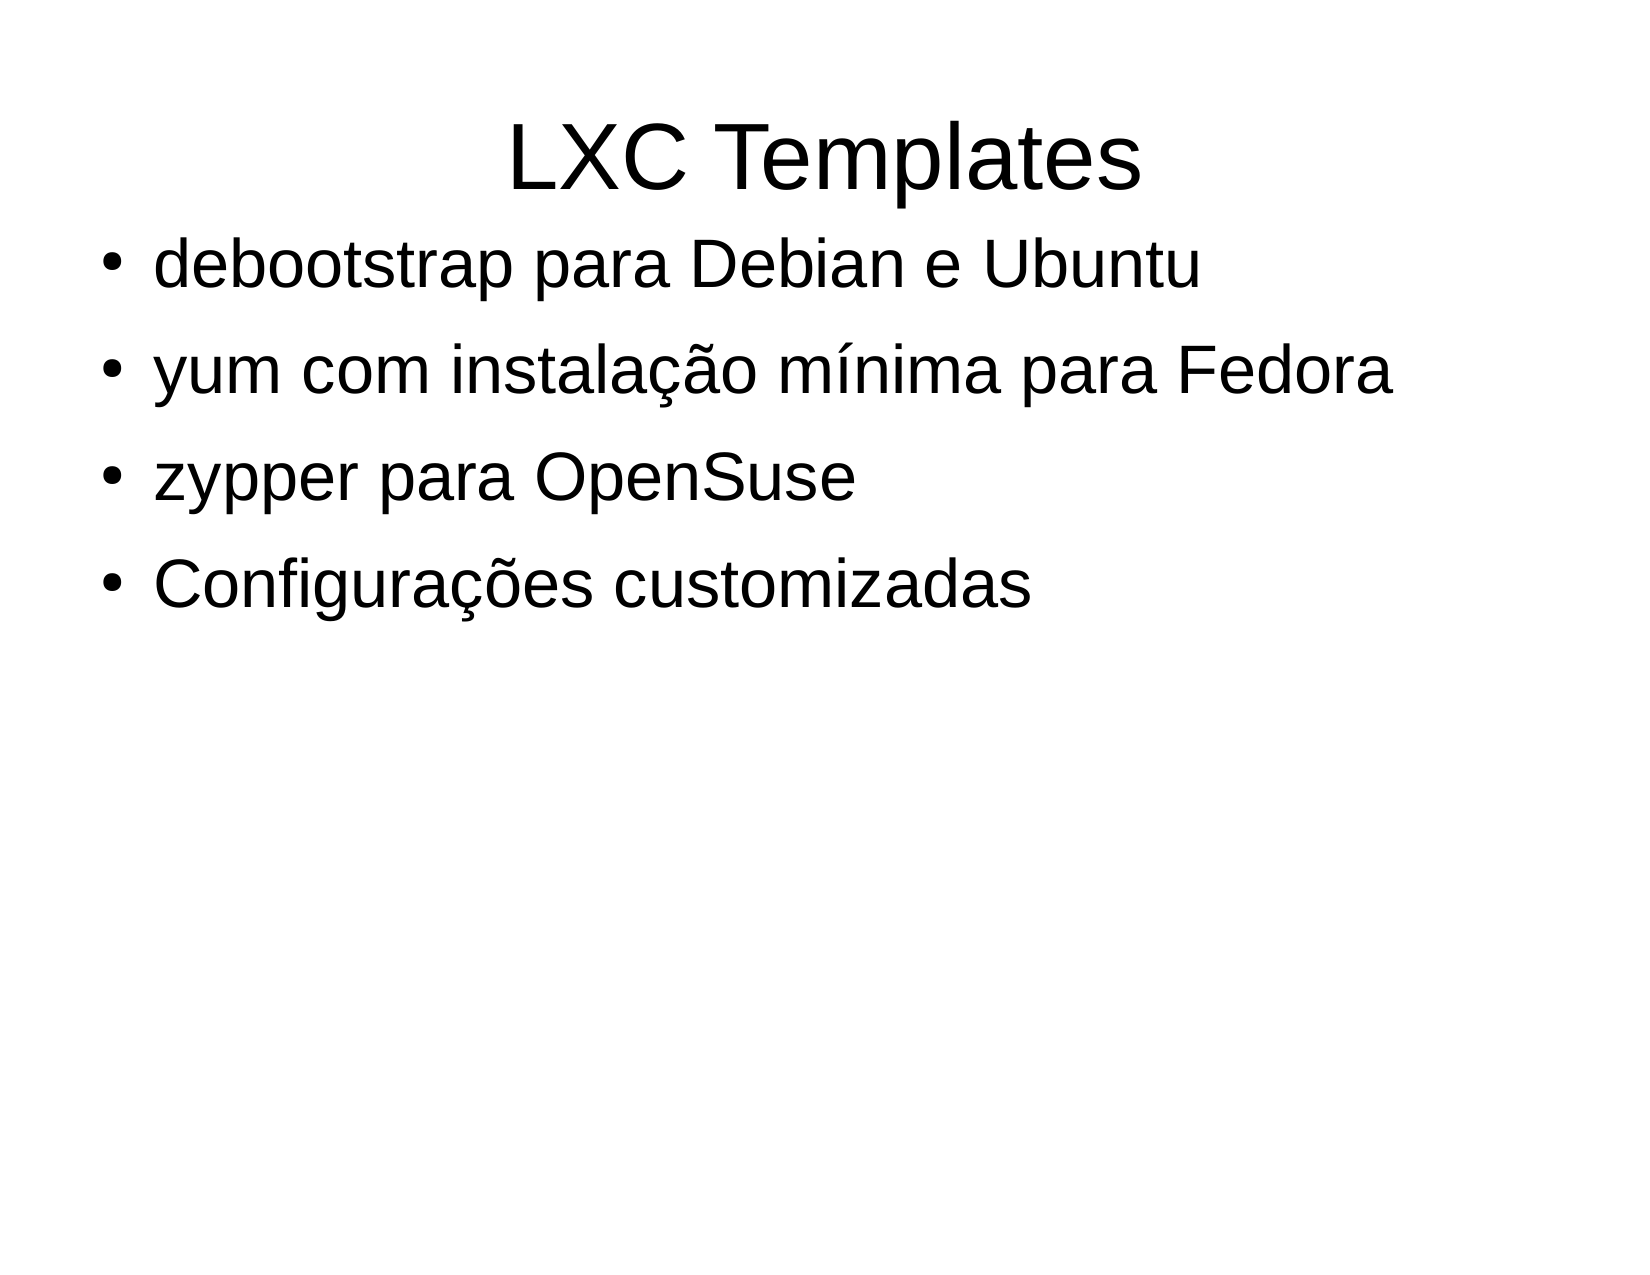

# LXC Templates
debootstrap para Debian e Ubuntu
yum com instalação mínima para Fedora
zypper para OpenSuse
Configurações customizadas